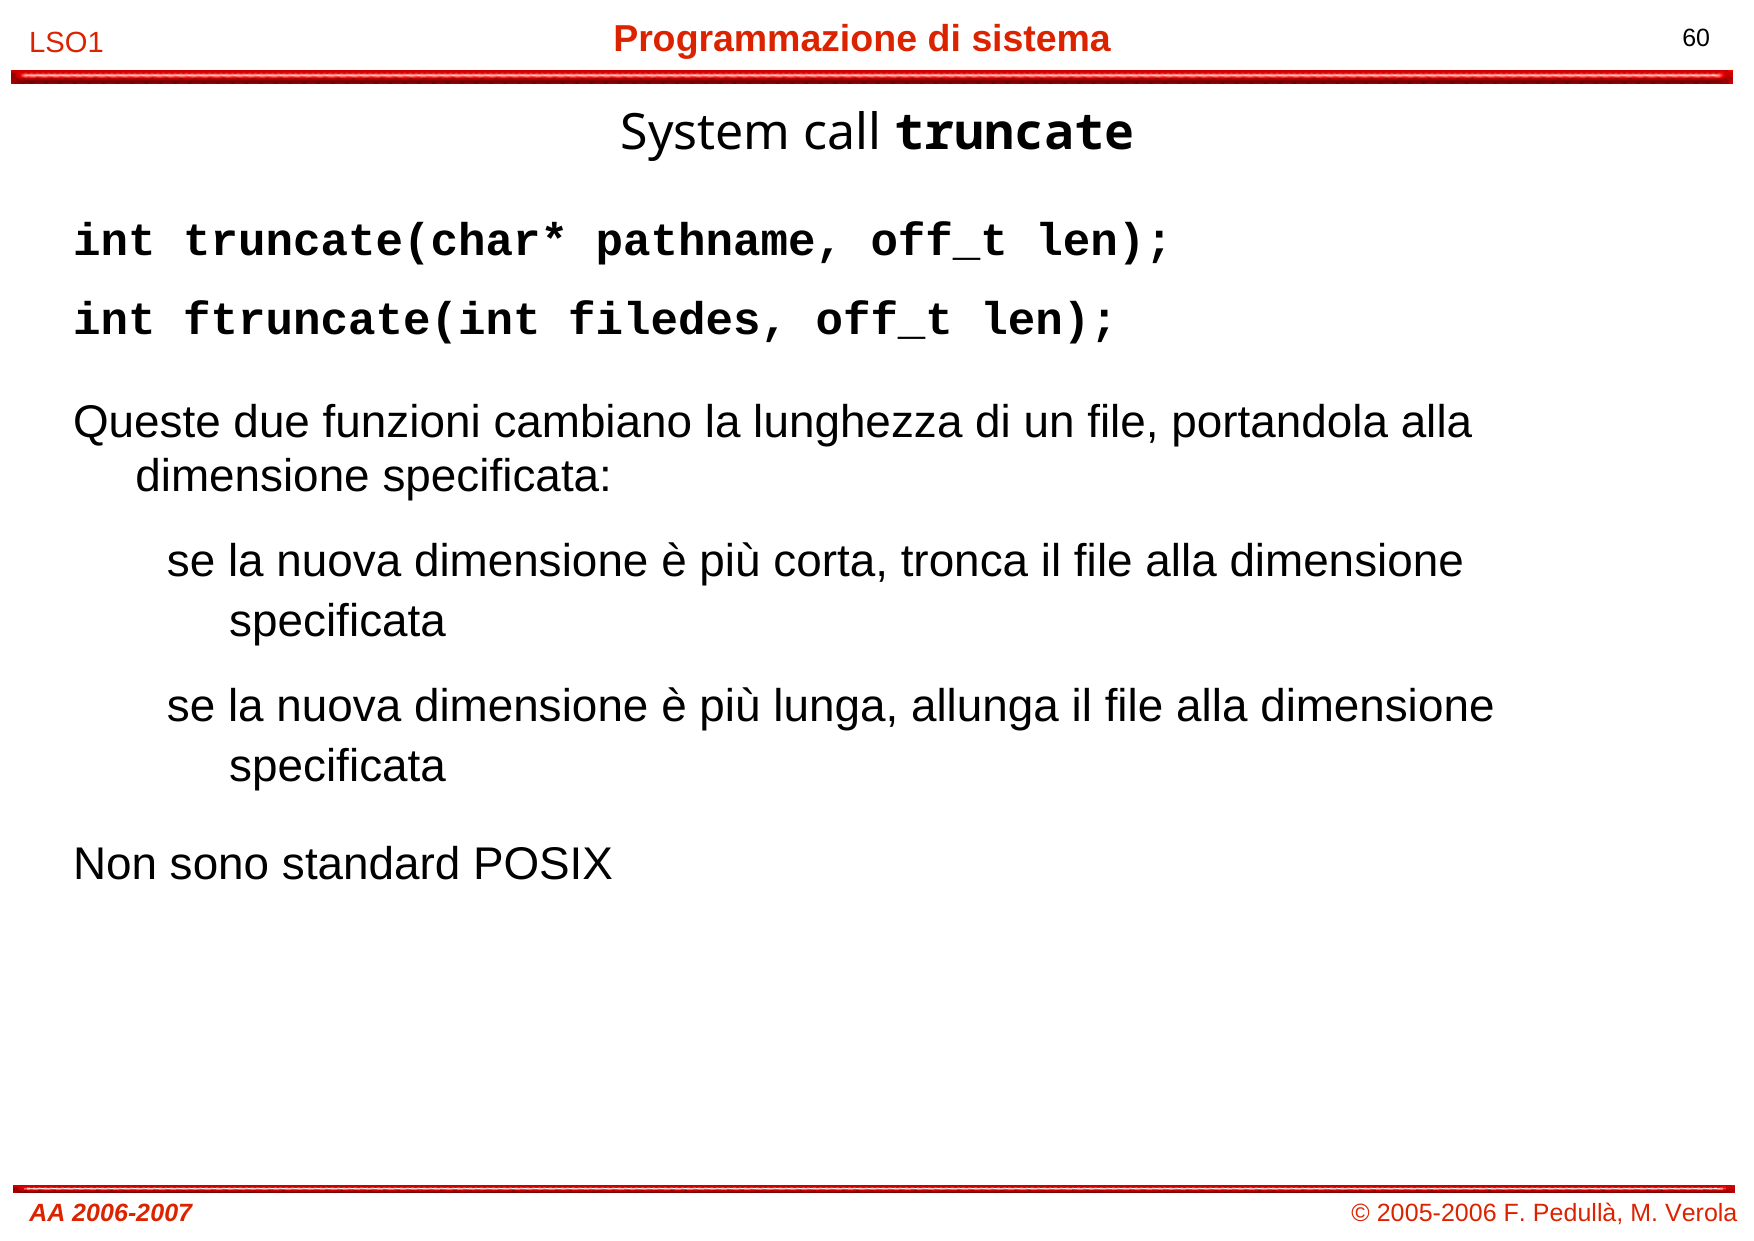

System call truncate
# int truncate(char* pathname, off_t len);
int ftruncate(int filedes, off_t len);
Queste due funzioni cambiano la lunghezza di un file, portandola alla dimensione specificata:
se la nuova dimensione è più corta, tronca il file alla dimensione specificata
se la nuova dimensione è più lunga, allunga il file alla dimensione specificata
Non sono standard POSIX